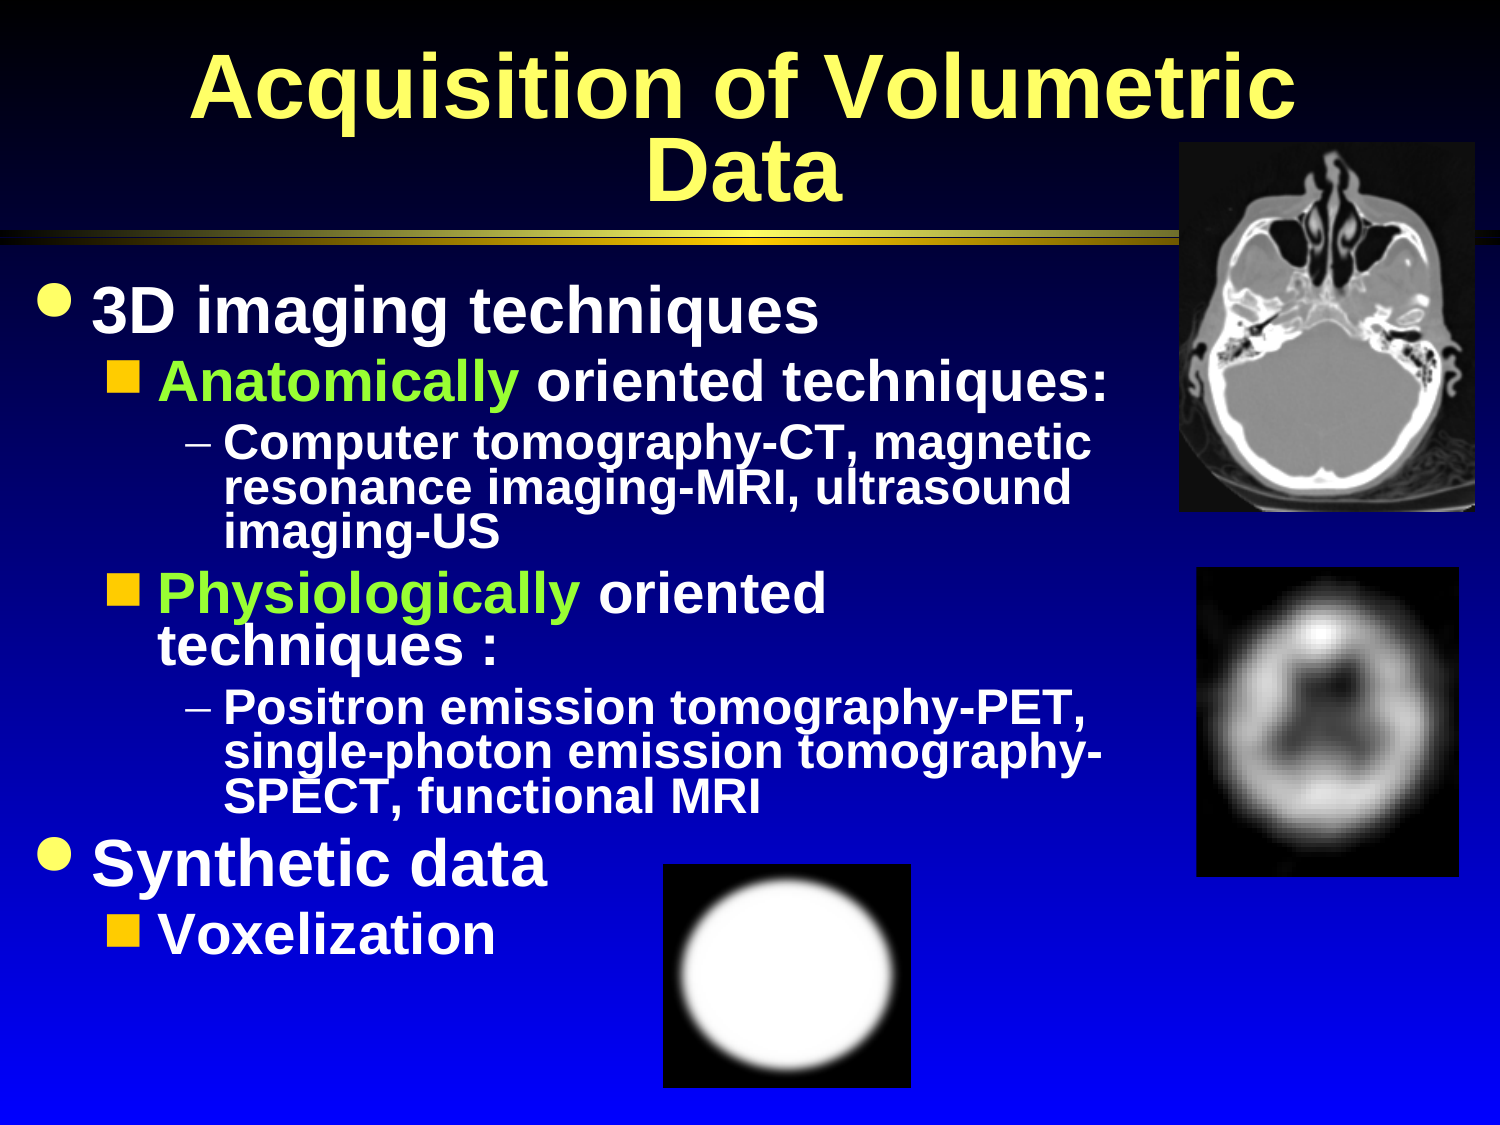

# Acquisition of Volumetric Data
3D imaging techniques
Anatomically oriented techniques:
Computer tomography-CT, magnetic resonance imaging-MRI, ultrasound imaging-US
Physiologically oriented techniques :
Positron emission tomography-PET, single-photon emission tomography-SPECT, functional MRI
Synthetic data
Voxelization